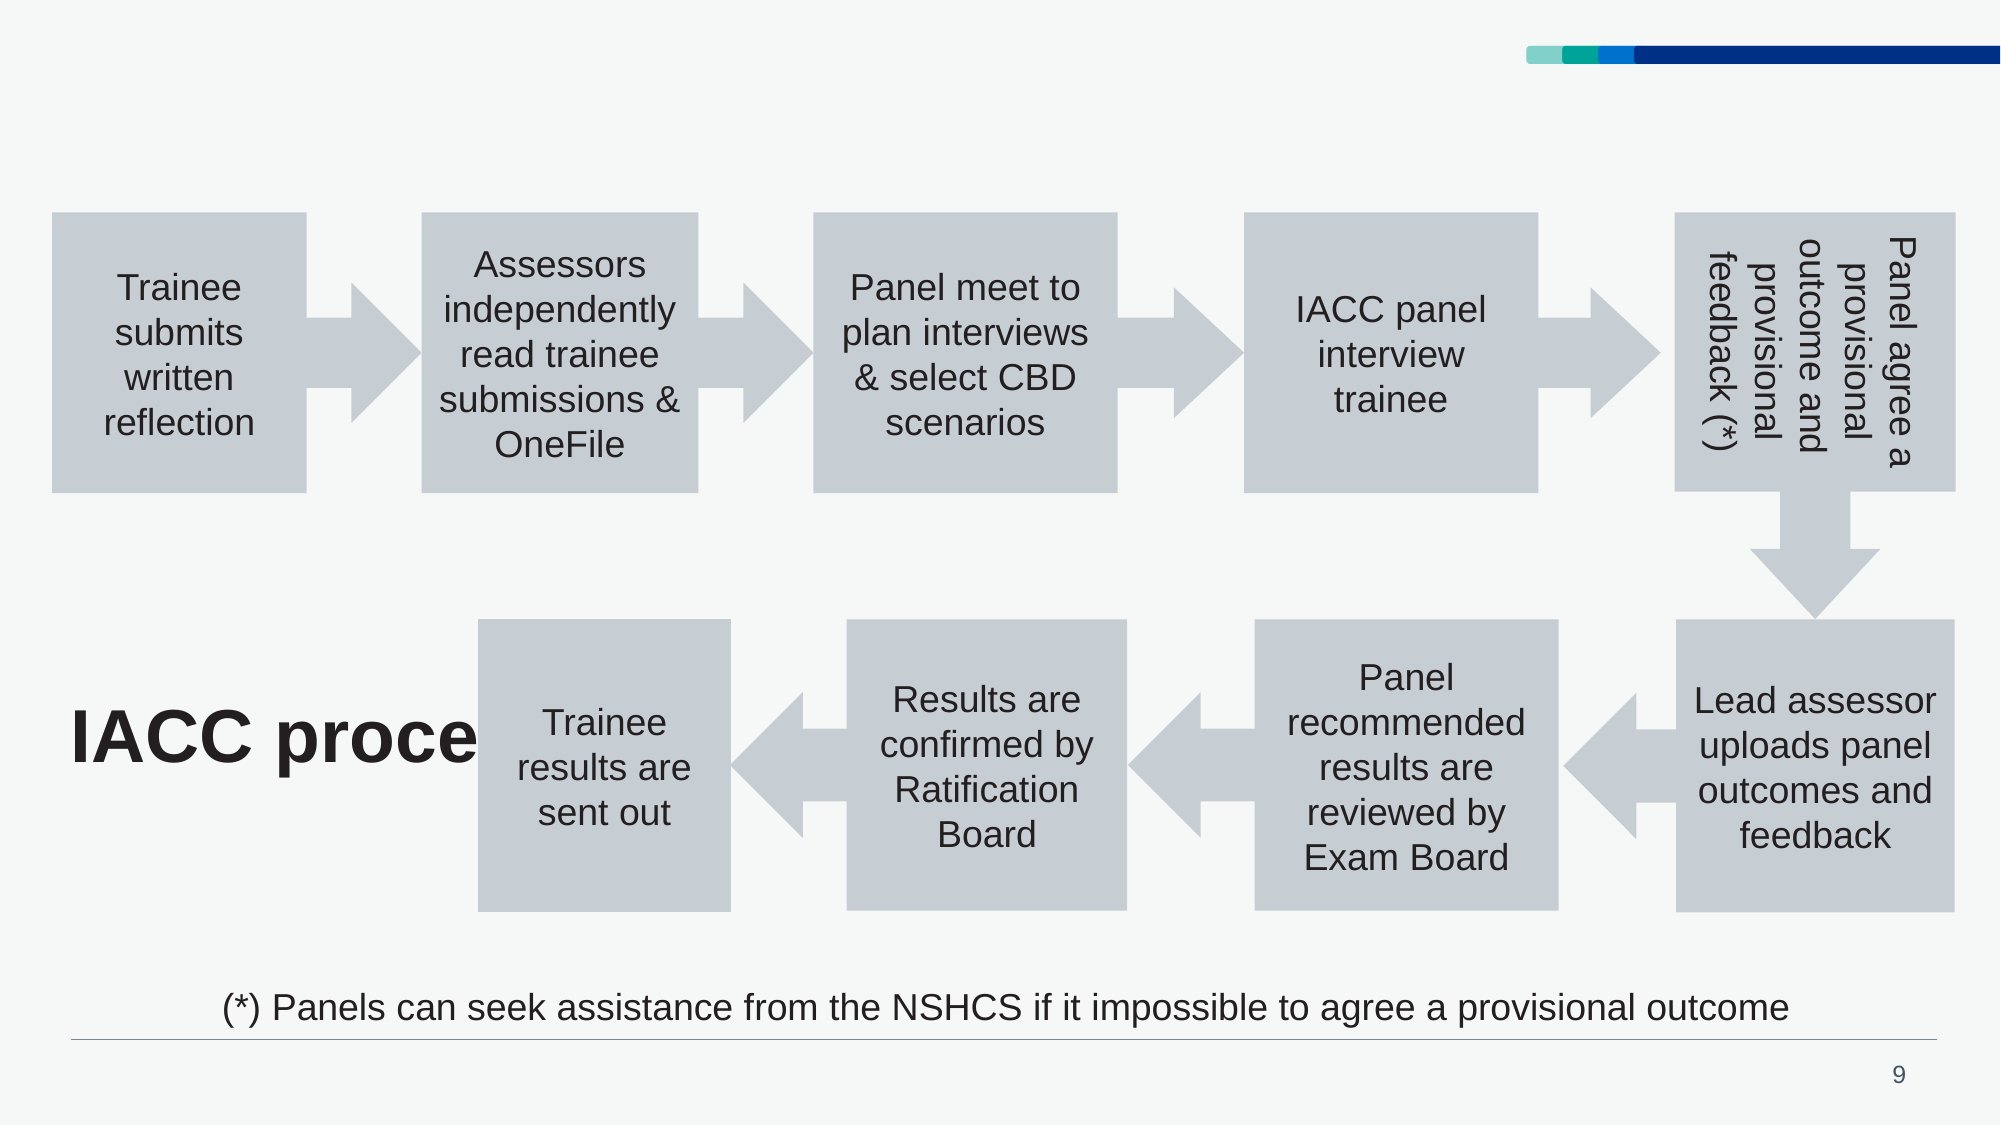

Trainee submits written reflection
Assessors independently read trainee submissions & OneFile
Panel meet to plan interviews & select CBD scenarios
IACC panel interview trainee
Panel agree a provisional outcome and provisional feedback (*)
# IACC process
Trainee results are sent out
Results are confirmed by Ratification Board
Panel recommended results are reviewed by Exam Board
Lead assessor uploads panel outcomes and feedback
(*) Panels can seek assistance from the NSHCS if it impossible to agree a provisional outcome